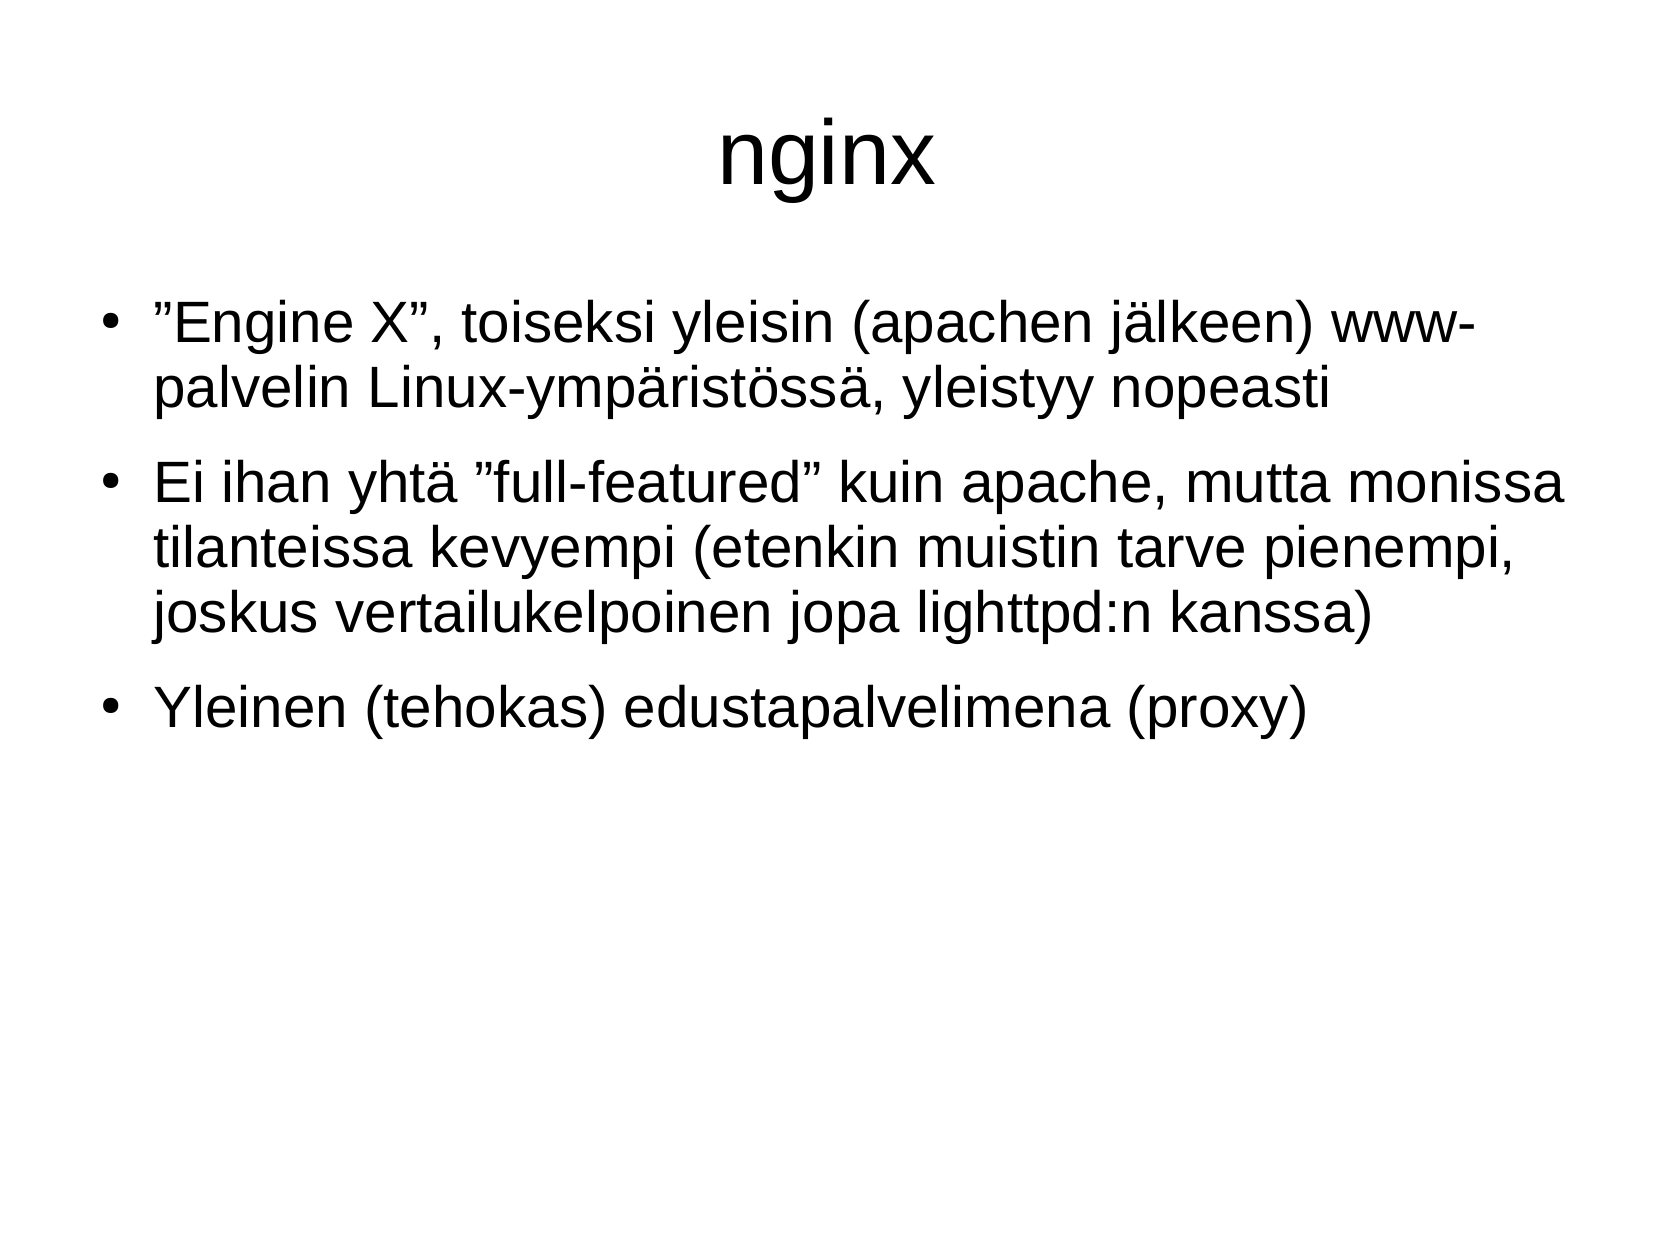

# nginx
”Engine X”, toiseksi yleisin (apachen jälkeen) www-palvelin Linux-ympäristössä, yleistyy nopeasti
Ei ihan yhtä ”full-featured” kuin apache, mutta monissa tilanteissa kevyempi (etenkin muistin tarve pienempi, joskus vertailukelpoinen jopa lighttpd:n kanssa)
Yleinen (tehokas) edustapalvelimena (proxy)